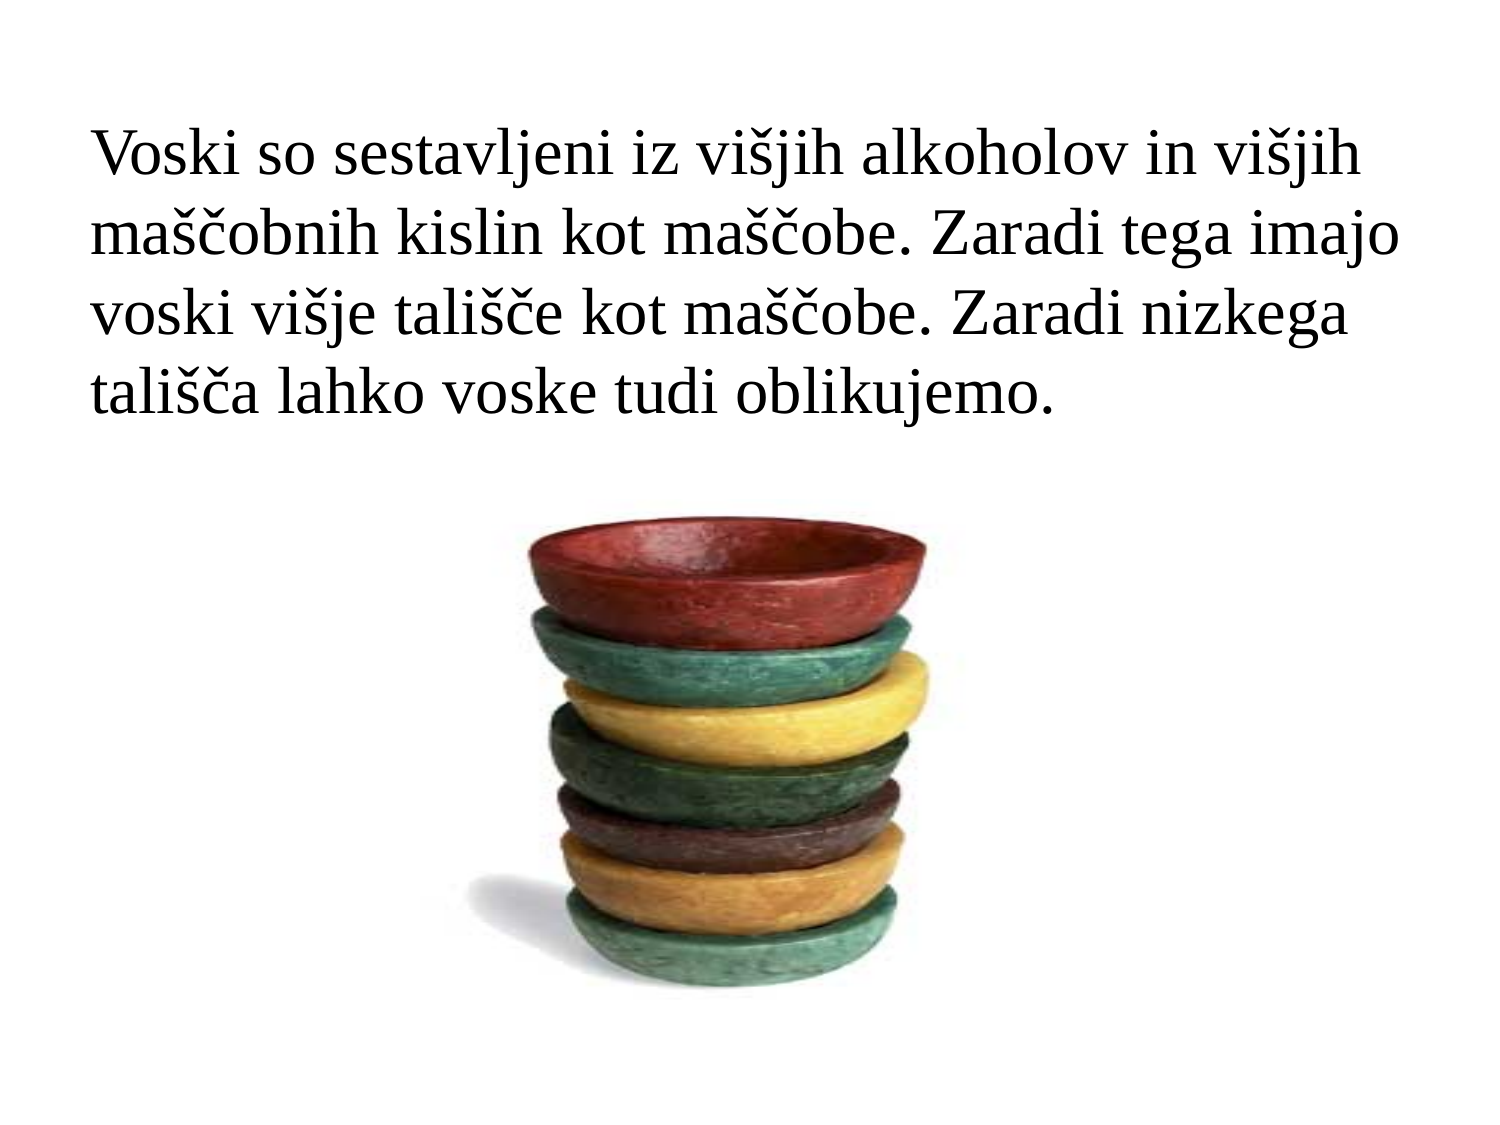

# Voski so sestavljeni iz višjih alkoholov in višjih maščobnih kislin kot maščobe. Zaradi tega imajo voski višje tališče kot maščobe. Zaradi nizkega tališča lahko voske tudi oblikujemo.